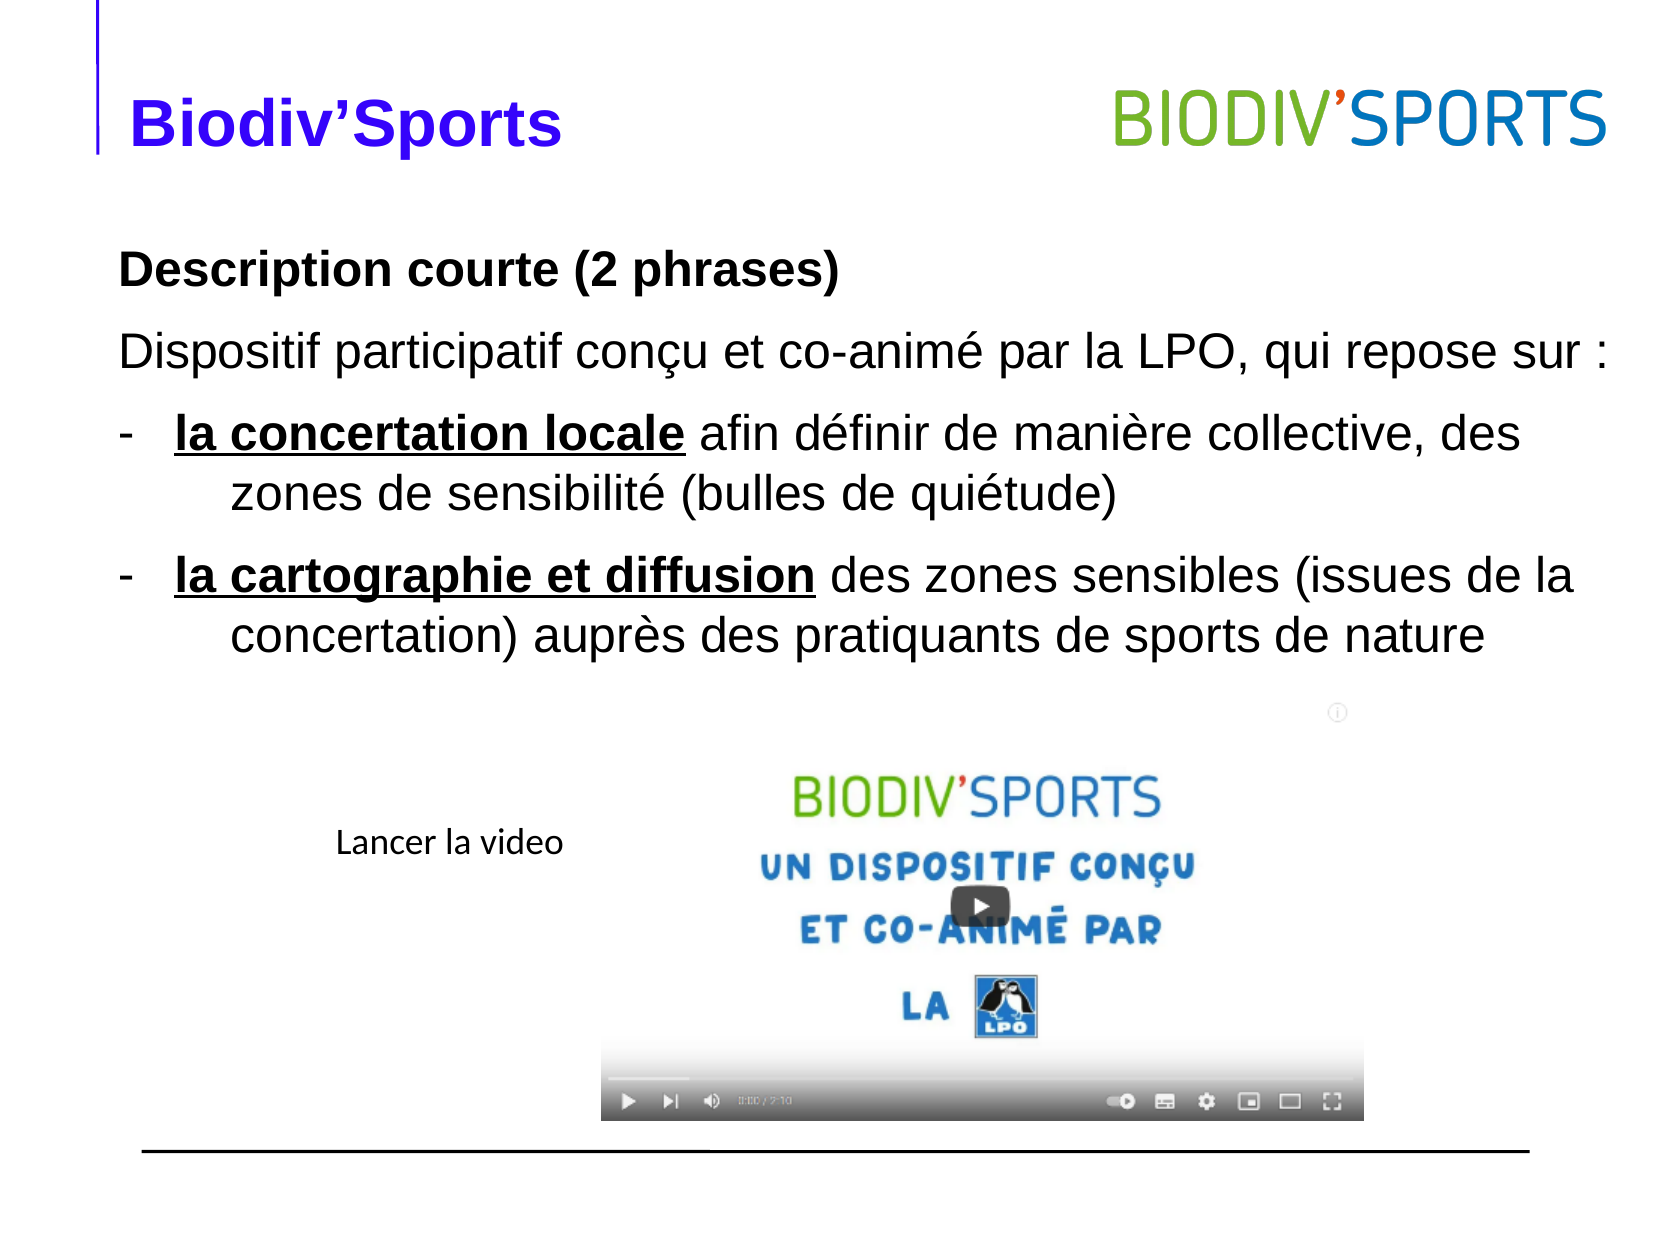

# Biodiv’Sports
Description courte (2 phrases)
Dispositif participatif conçu et co-animé par la LPO, qui repose sur :
la concertation locale afin définir de manière collective, des zones de sensibilité (bulles de quiétude)
la cartographie et diffusion des zones sensibles (issues de la concertation) auprès des pratiquants de sports de nature
Lancer la video